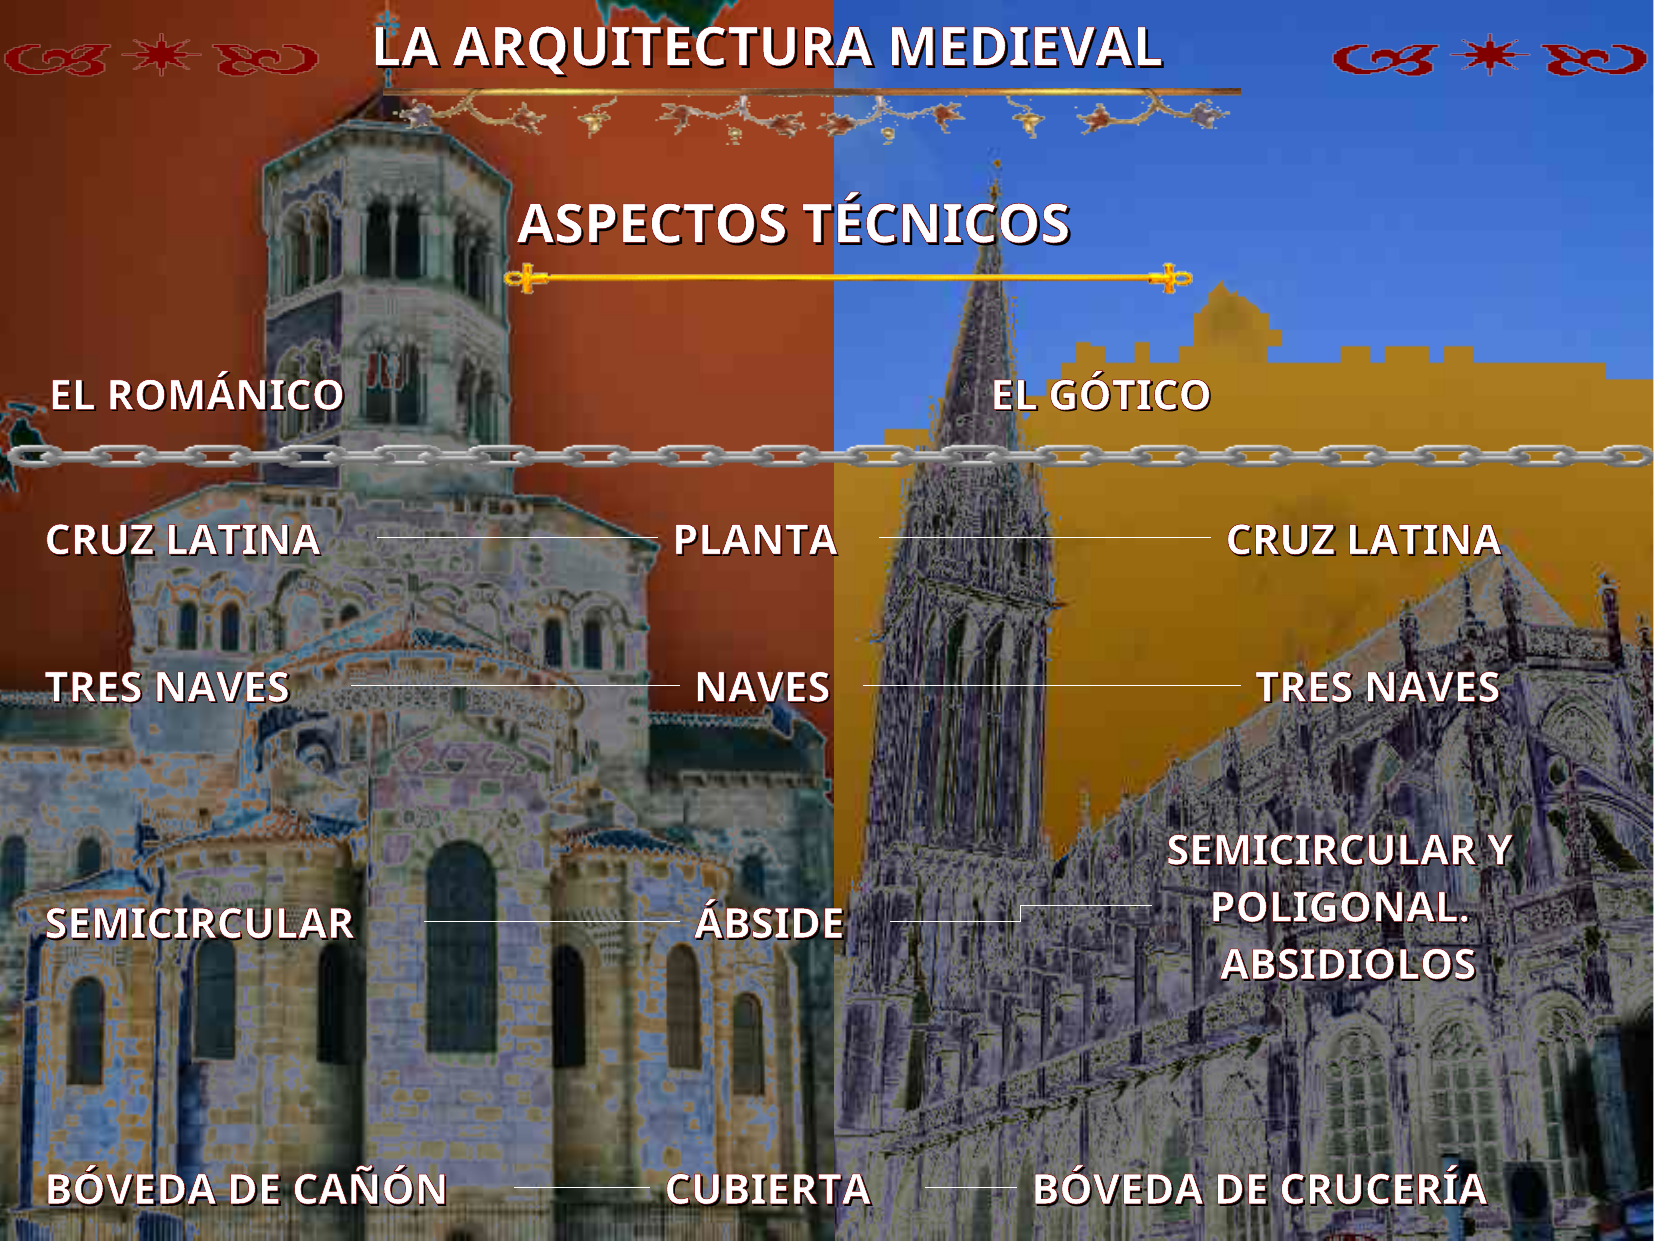

LA ARQUITECTURA MEDIEVAL
ASPECTOS TÉCNICOS
EL ROMÁNICO EL GÓTICO
CRUZ LATINA
PLANTA
CRUZ LATINA
TRES NAVES
NAVES
TRES NAVES
SEMICIRCULAR Y
 POLIGONAL.
 ABSIDIOLOS
SEMICIRCULAR
ÁBSIDE
BÓVEDA DE CAÑÓN
CUBIERTA
BÓVEDA DE CRUCERÍA